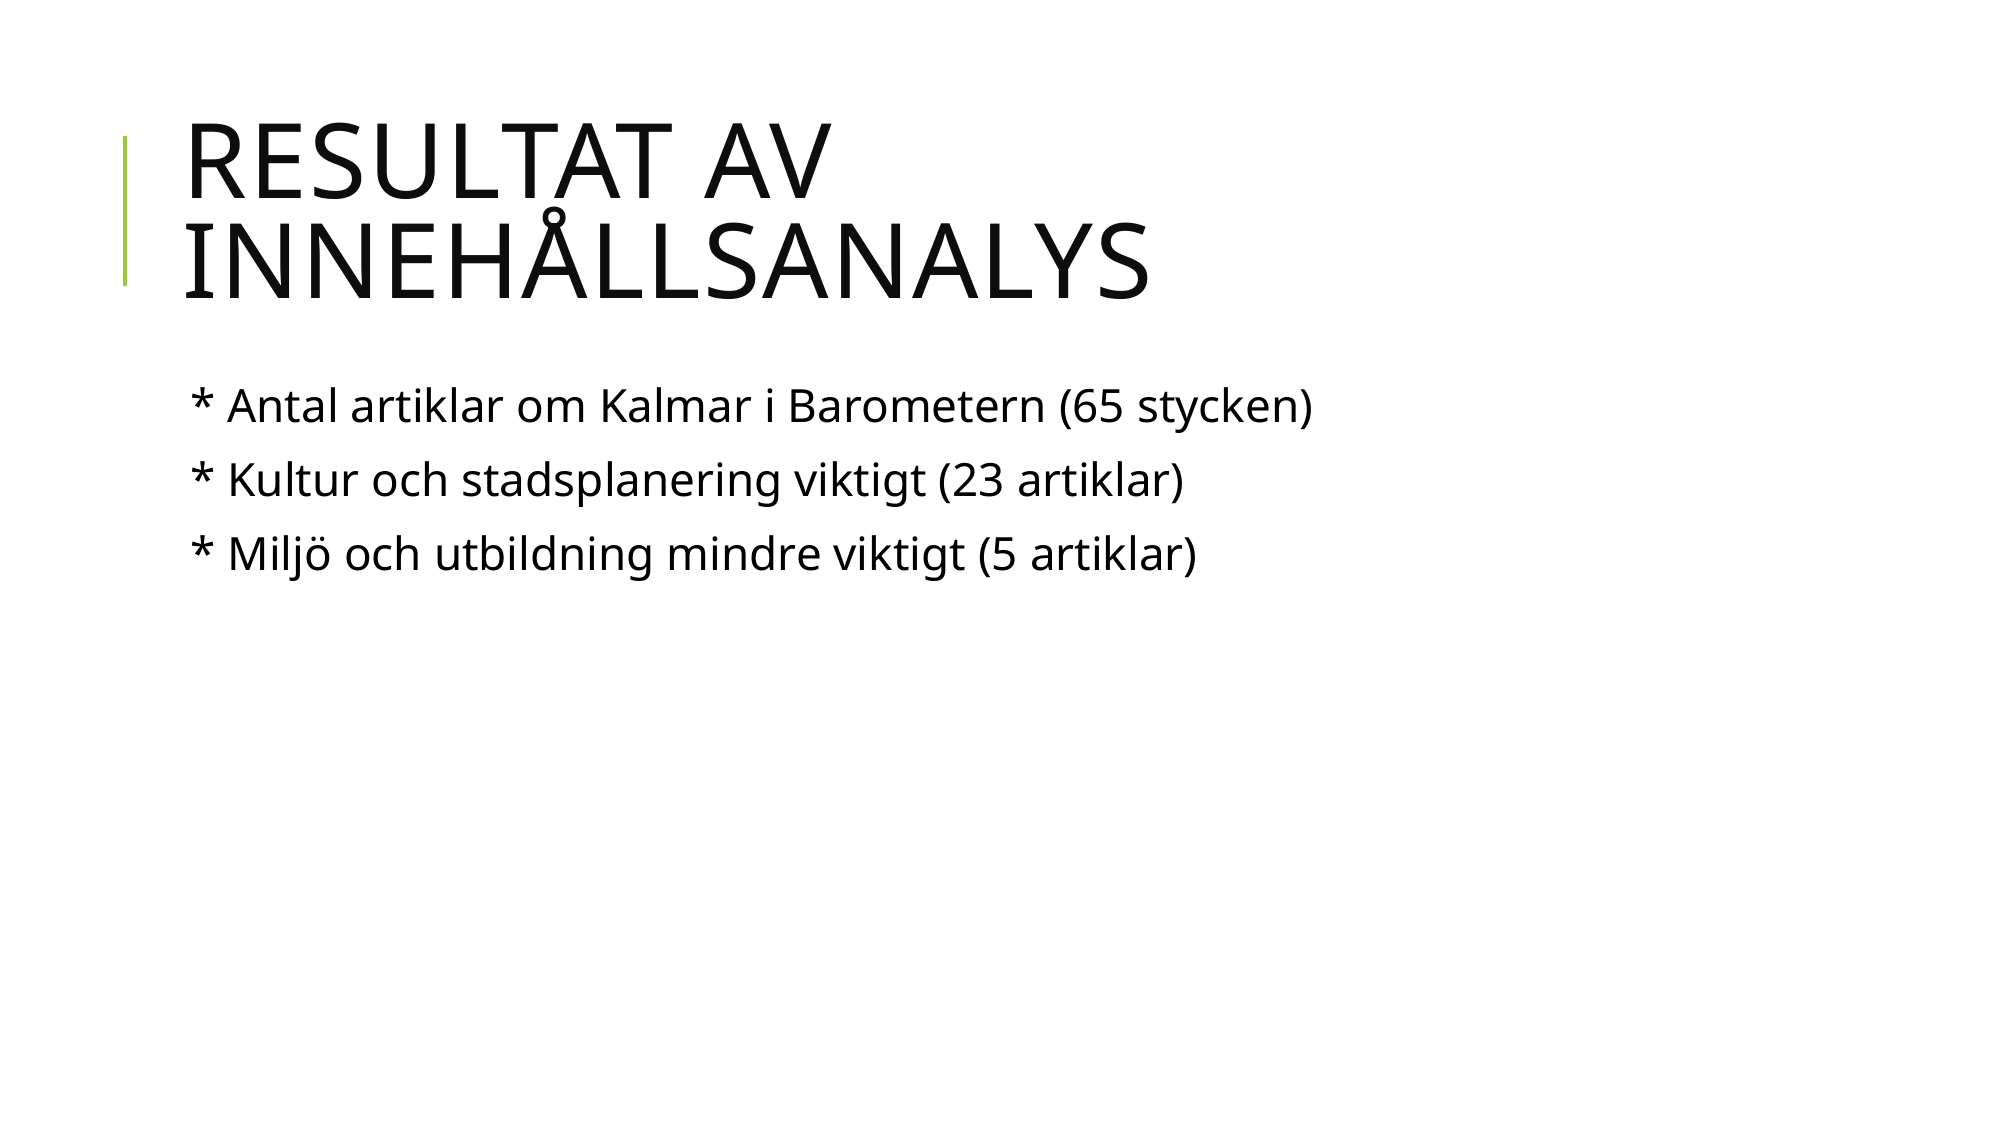

# Resultat av innehållsanalys
* Antal artiklar om Kalmar i Barometern (65 stycken)
* Kultur och stadsplanering viktigt (23 artiklar)
* Miljö och utbildning mindre viktigt (5 artiklar)